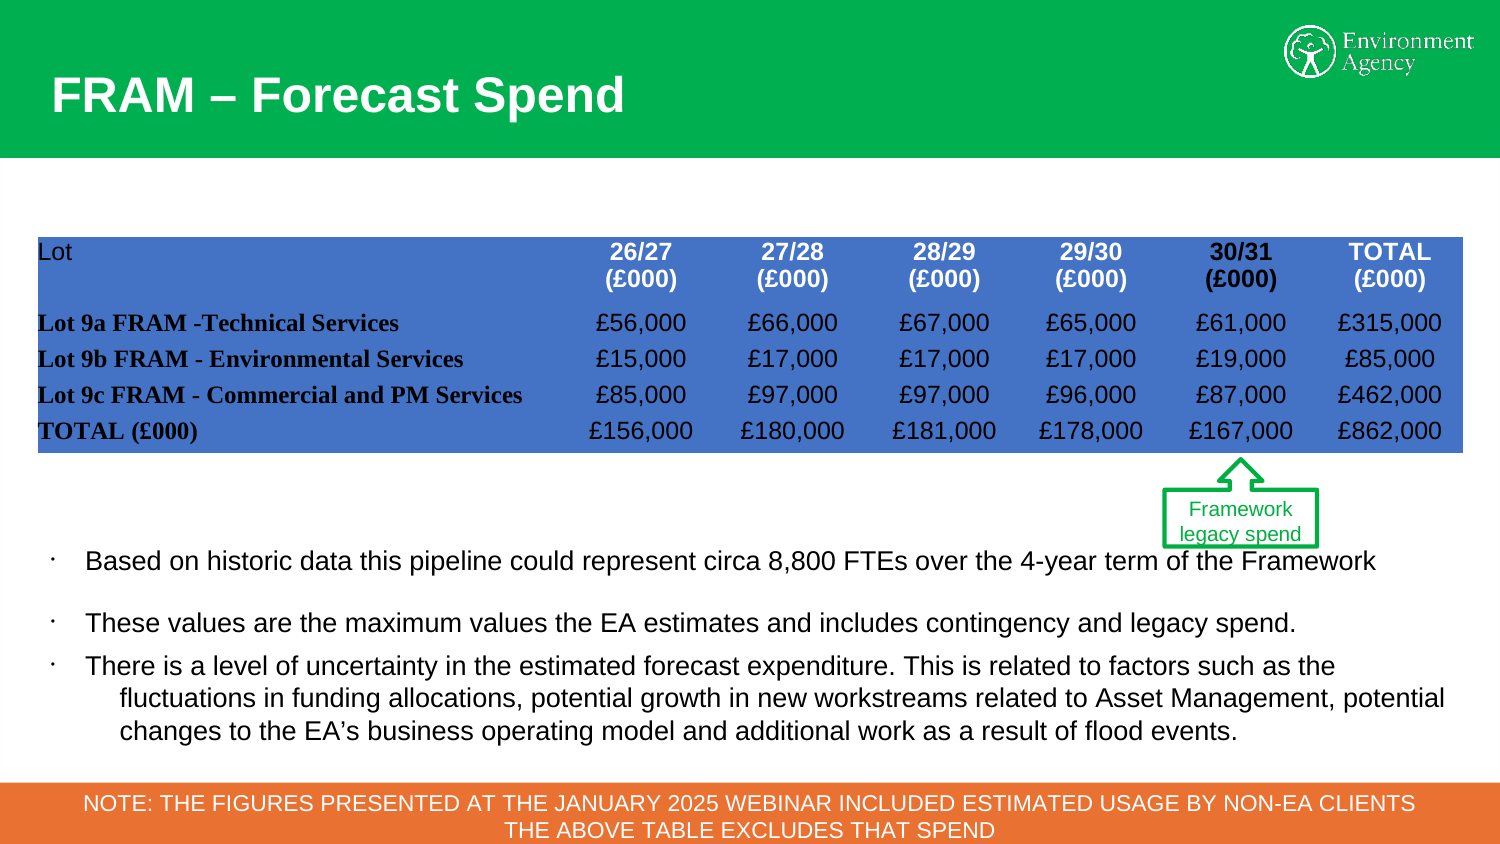

# FRAM – Forecast Spend
| Lot | 26/27 (£000) | 27/28 (£000) | 28/29 (£000) | 29/30 (£000) | 30/31 (£000) | TOTAL (£000) |
| --- | --- | --- | --- | --- | --- | --- |
| Lot 9a FRAM -Technical Services | £56,000 | £66,000 | £67,000 | £65,000 | £61,000 | £315,000 |
| Lot 9b FRAM - Environmental Services | £15,000 | £17,000 | £17,000 | £17,000 | £19,000 | £85,000 |
| Lot 9c FRAM - Commercial and PM Services | £85,000 | £97,000 | £97,000 | £96,000 | £87,000 | £462,000 |
| TOTAL (£000) | £156,000 | £180,000 | £181,000 | £178,000 | £167,000 | £862,000 |
Framework legacy spend
Based on historic data this pipeline could represent circa 8,800 FTEs over the 4-year term of the Framework
These values are the maximum values the EA estimates and includes contingency and legacy spend.
There is a level of uncertainty in the estimated forecast expenditure. This is related to factors such as the fluctuations in funding allocations, potential growth in new workstreams related to Asset Management, potential changes to the EA’s business operating model and additional work as a result of flood events.
NOTE: THE FIGURES PRESENTED AT THE JANUARY 2025 WEBINAR INCLUDED ESTIMATED USAGE BY NON-EA CLIENTS
THE ABOVE TABLE EXCLUDES THAT SPEND